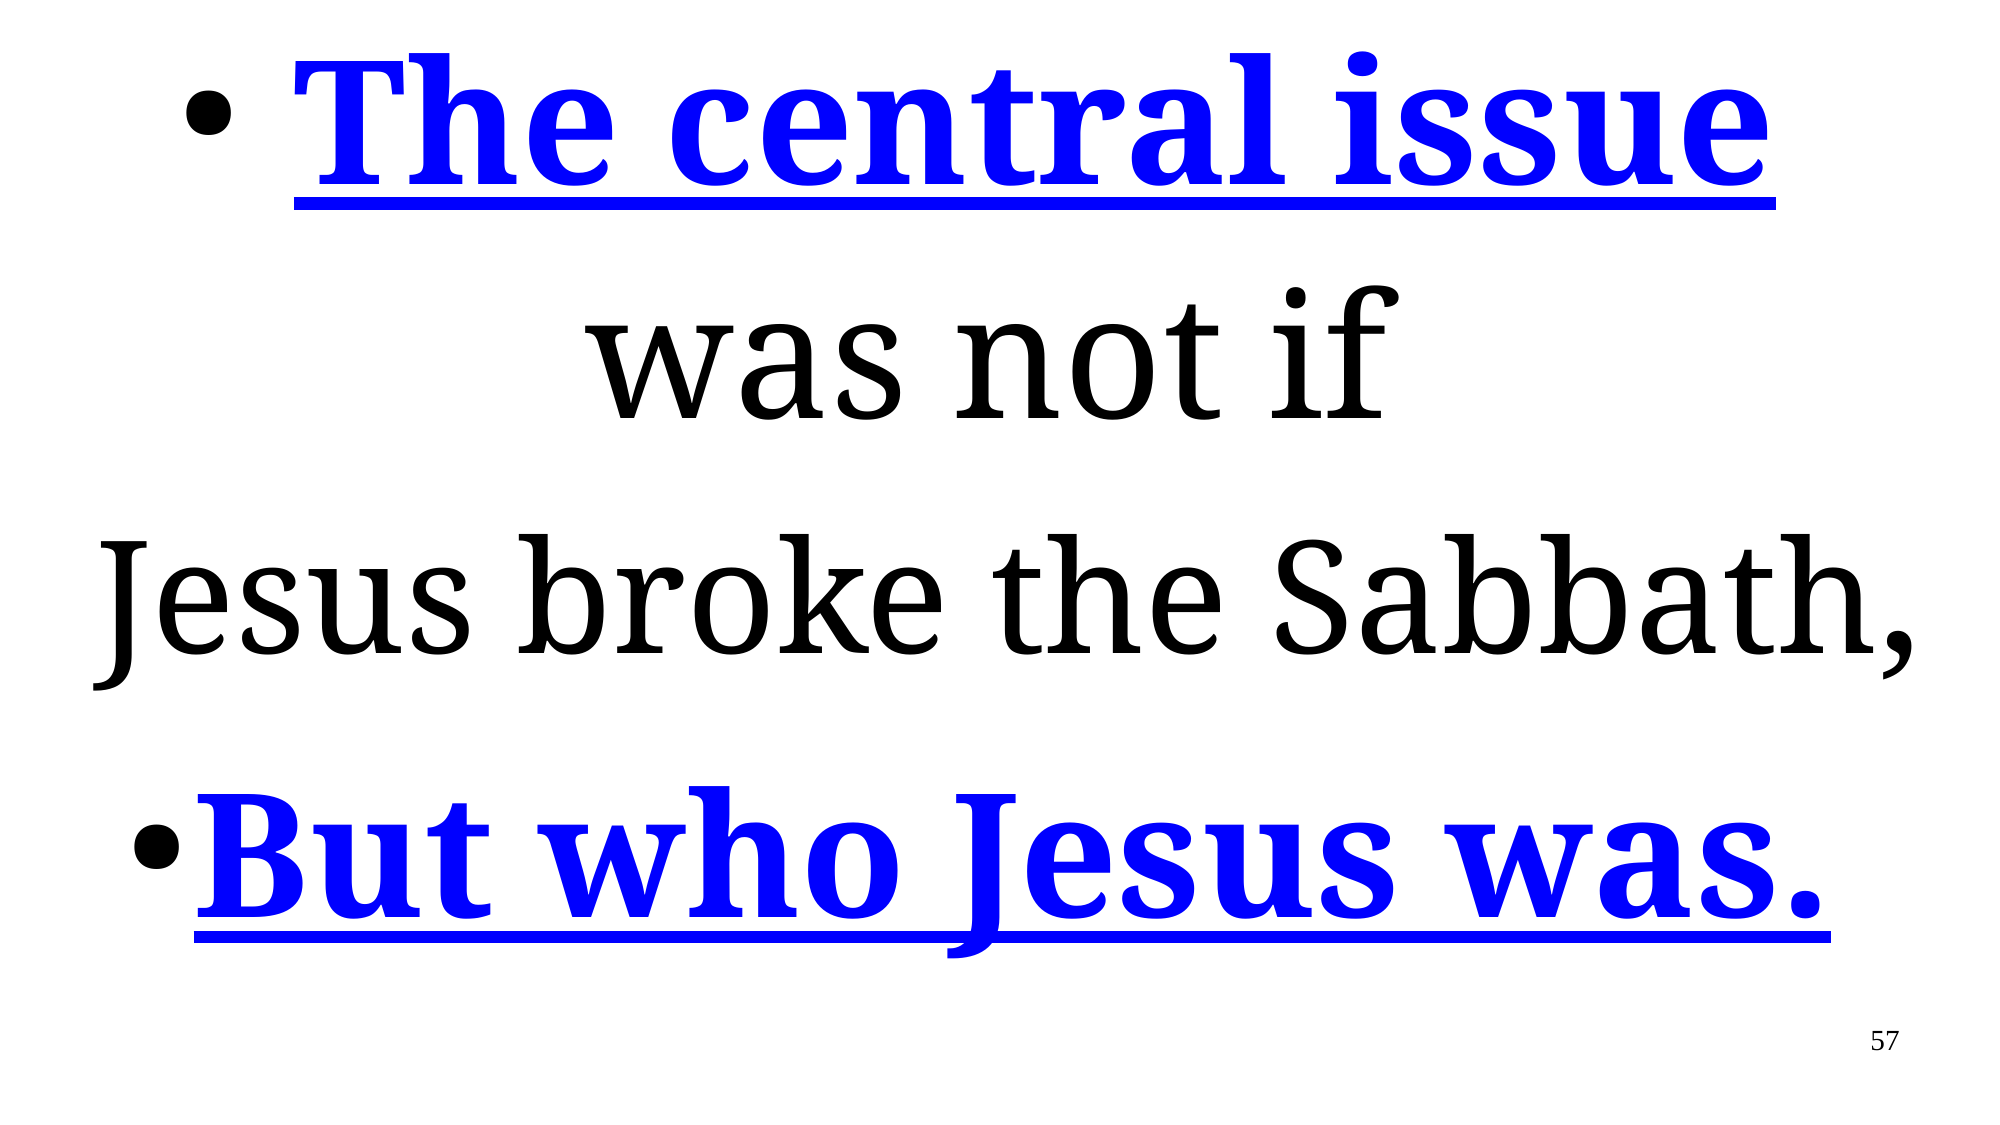

# The central issue was not if Jesus broke the Sabbath,
But who Jesus was.
57